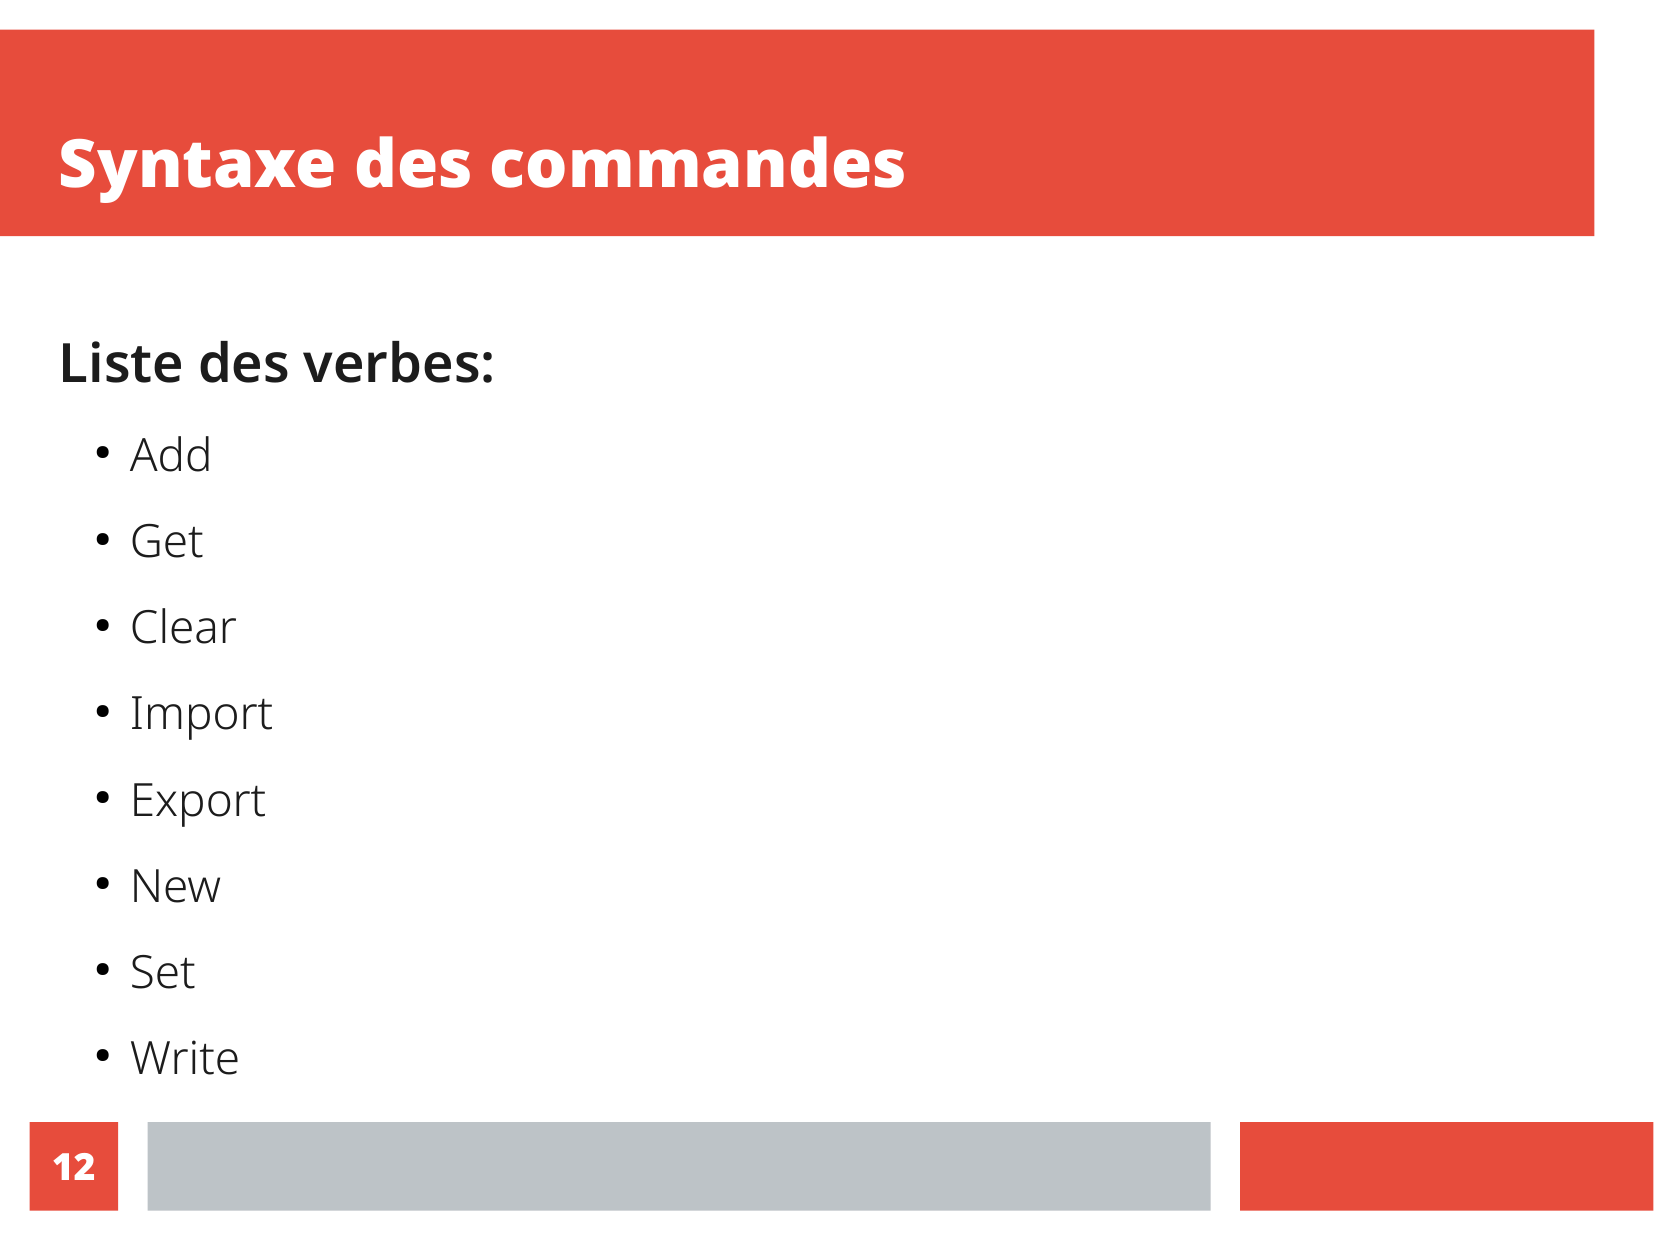

# Syntaxe des commandes
Liste des verbes:
Add
Get
Clear
Import
Export
New
Set
Write
12